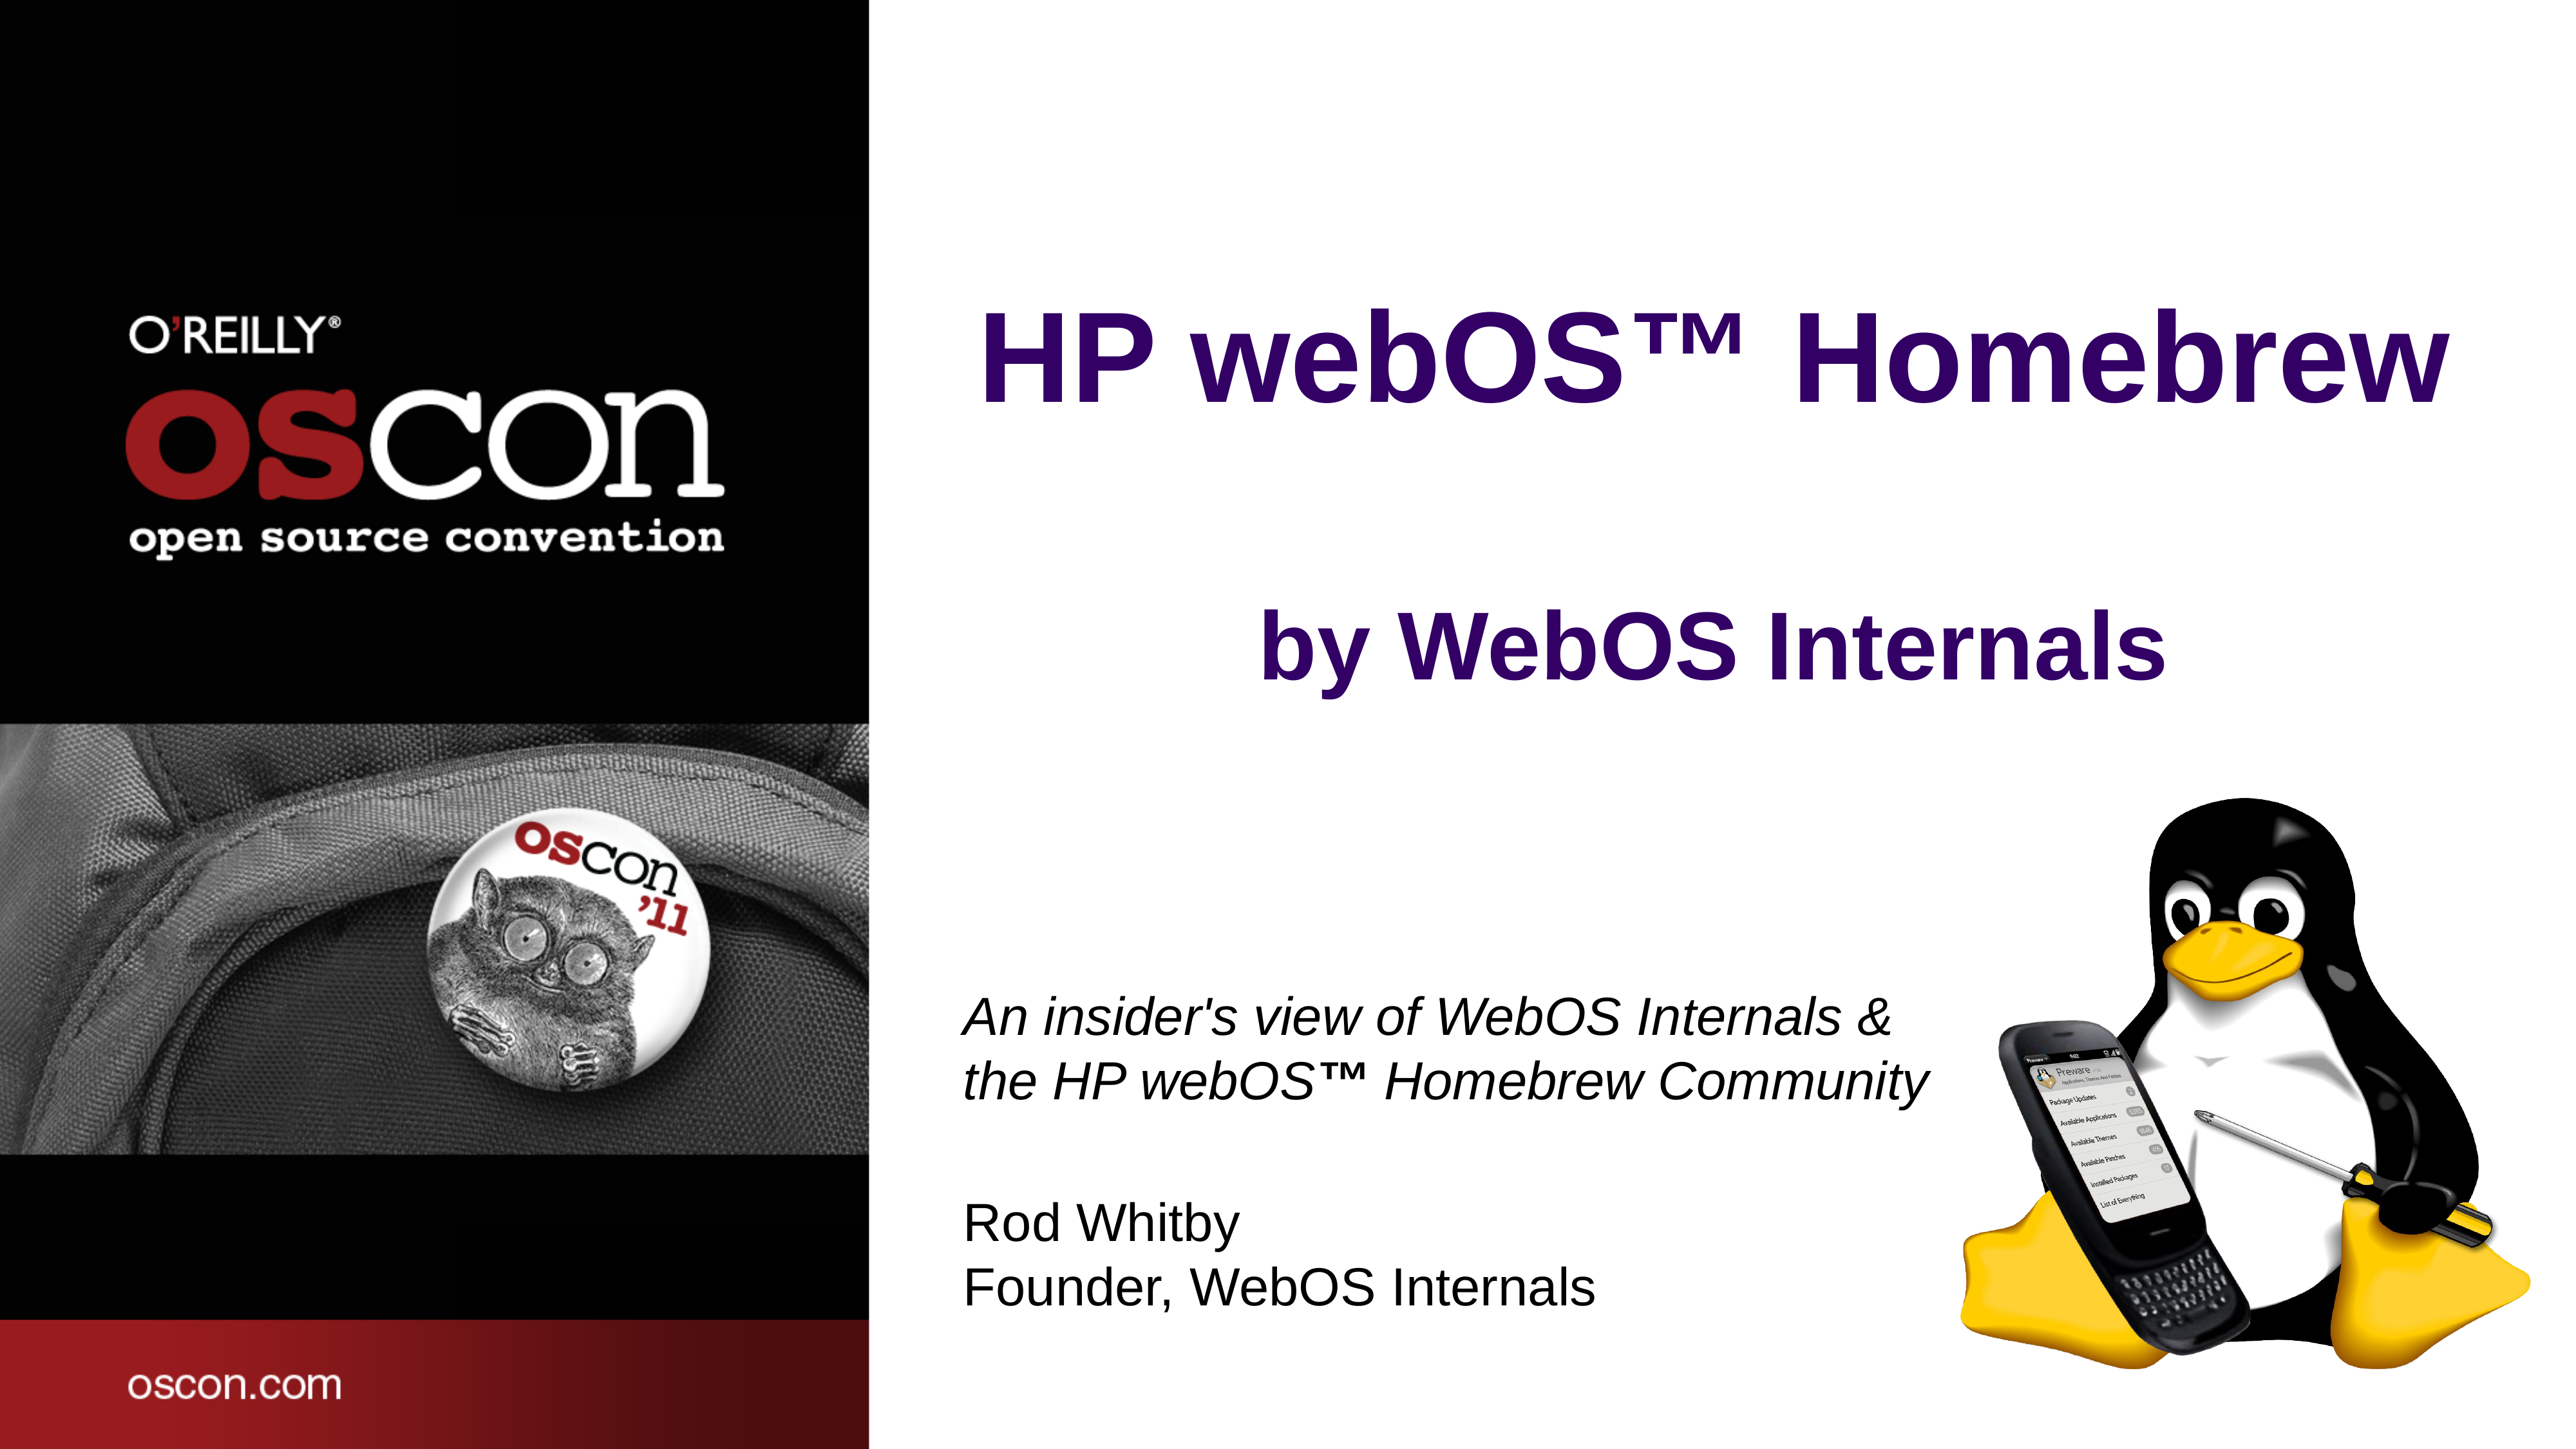

# HP webOS™ Homebrew by WebOS Internals
An insider's view of WebOS Internals &
the HP webOS™ Homebrew Community
Rod Whitby
Founder, WebOS Internals